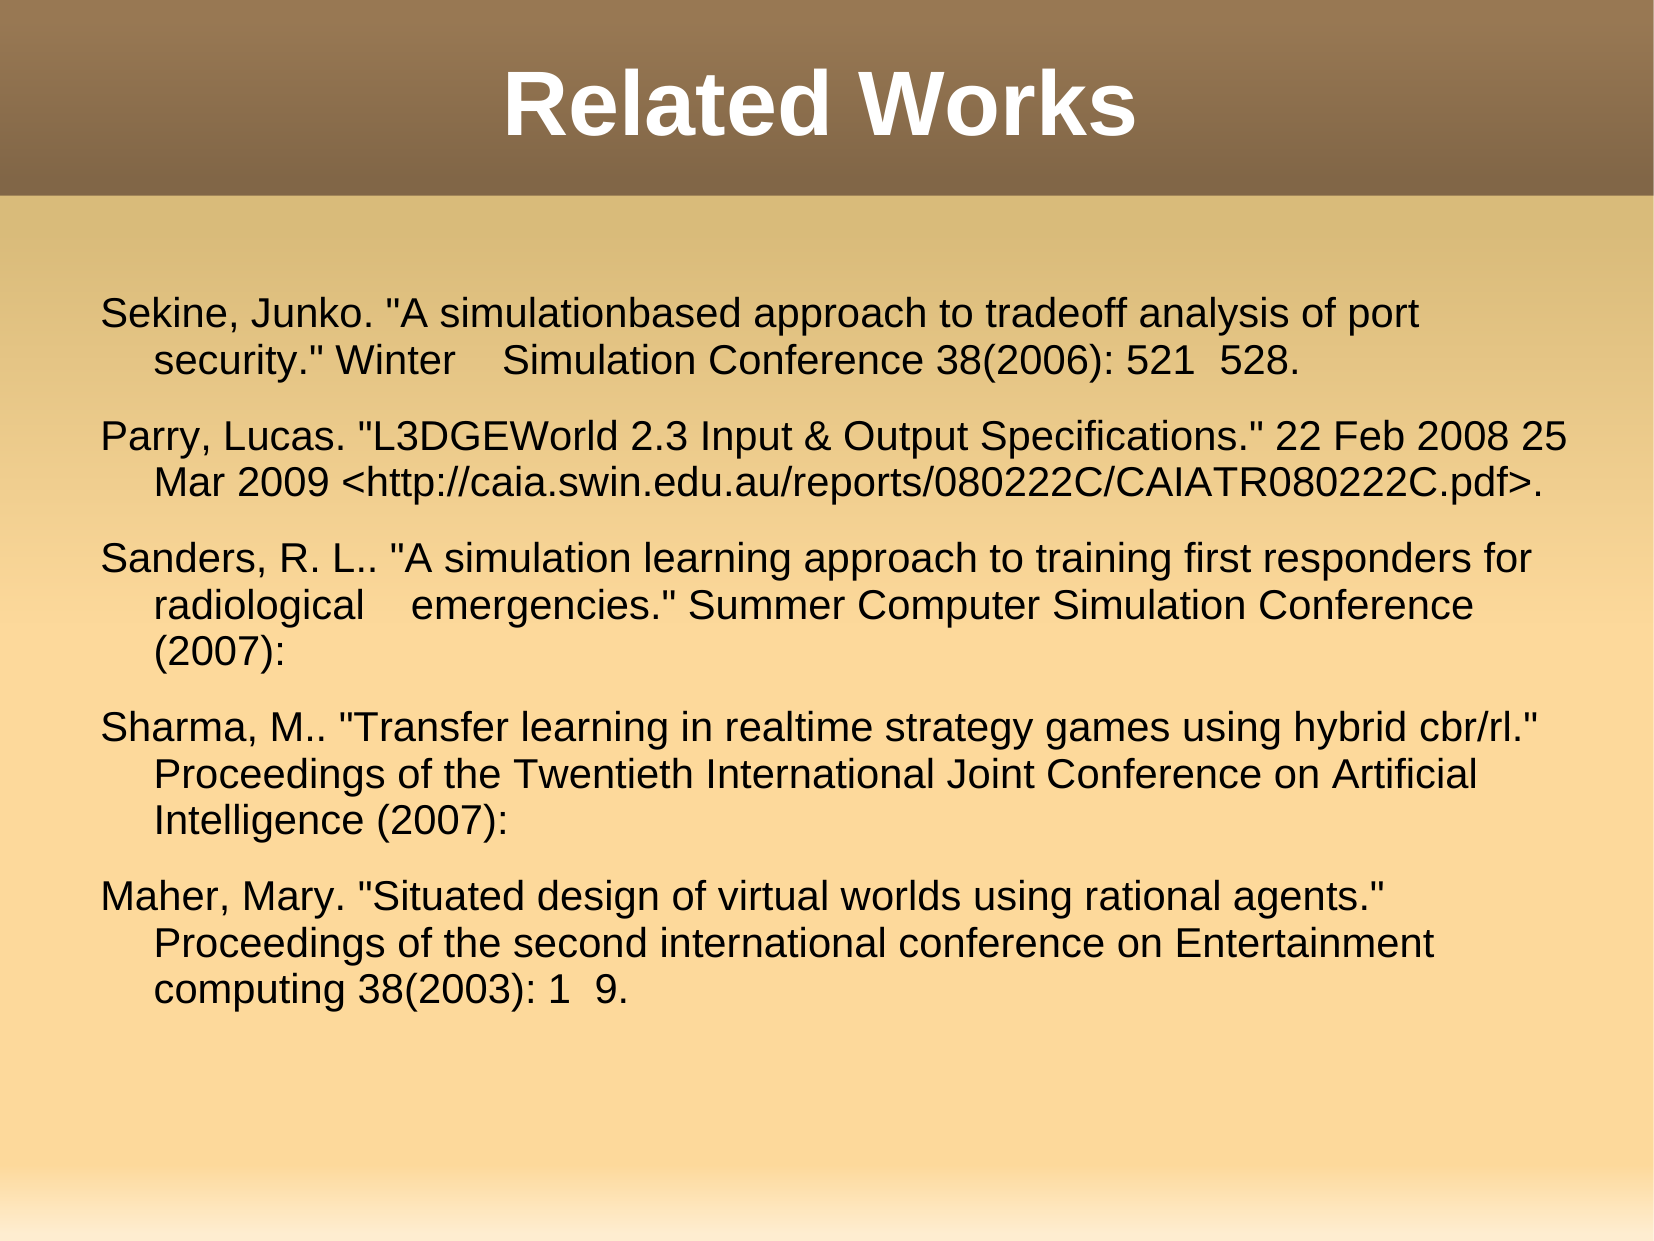

# Related Works
Sekine, Junko. "A simulation­based approach to trade­off analysis of port security." Winter Simulation Conference 38(2006): 521 ­ 528.
Parry, Lucas. "L3DGEWorld 2.3 Input & Output Specifications." 22 Feb 2008 25 Mar 2009 <http://caia.swin.edu.au/reports/080222C/CAIA­TR­080222C.pdf>.
Sanders, R. L.. "A simulation learning approach to training first responders for radiological emergencies." Summer Computer Simulation Conference (2007):
Sharma, M.. "Transfer learning in real­time strategy games using hybrid cbr/rl." Proceedings of the Twentieth International Joint Conference on Artificial Intelligence (2007):
Maher, Mary. "Situated design of virtual worlds using rational agents." Proceedings of the second international conference on Entertainment computing 38(2003): 1 ­ 9.